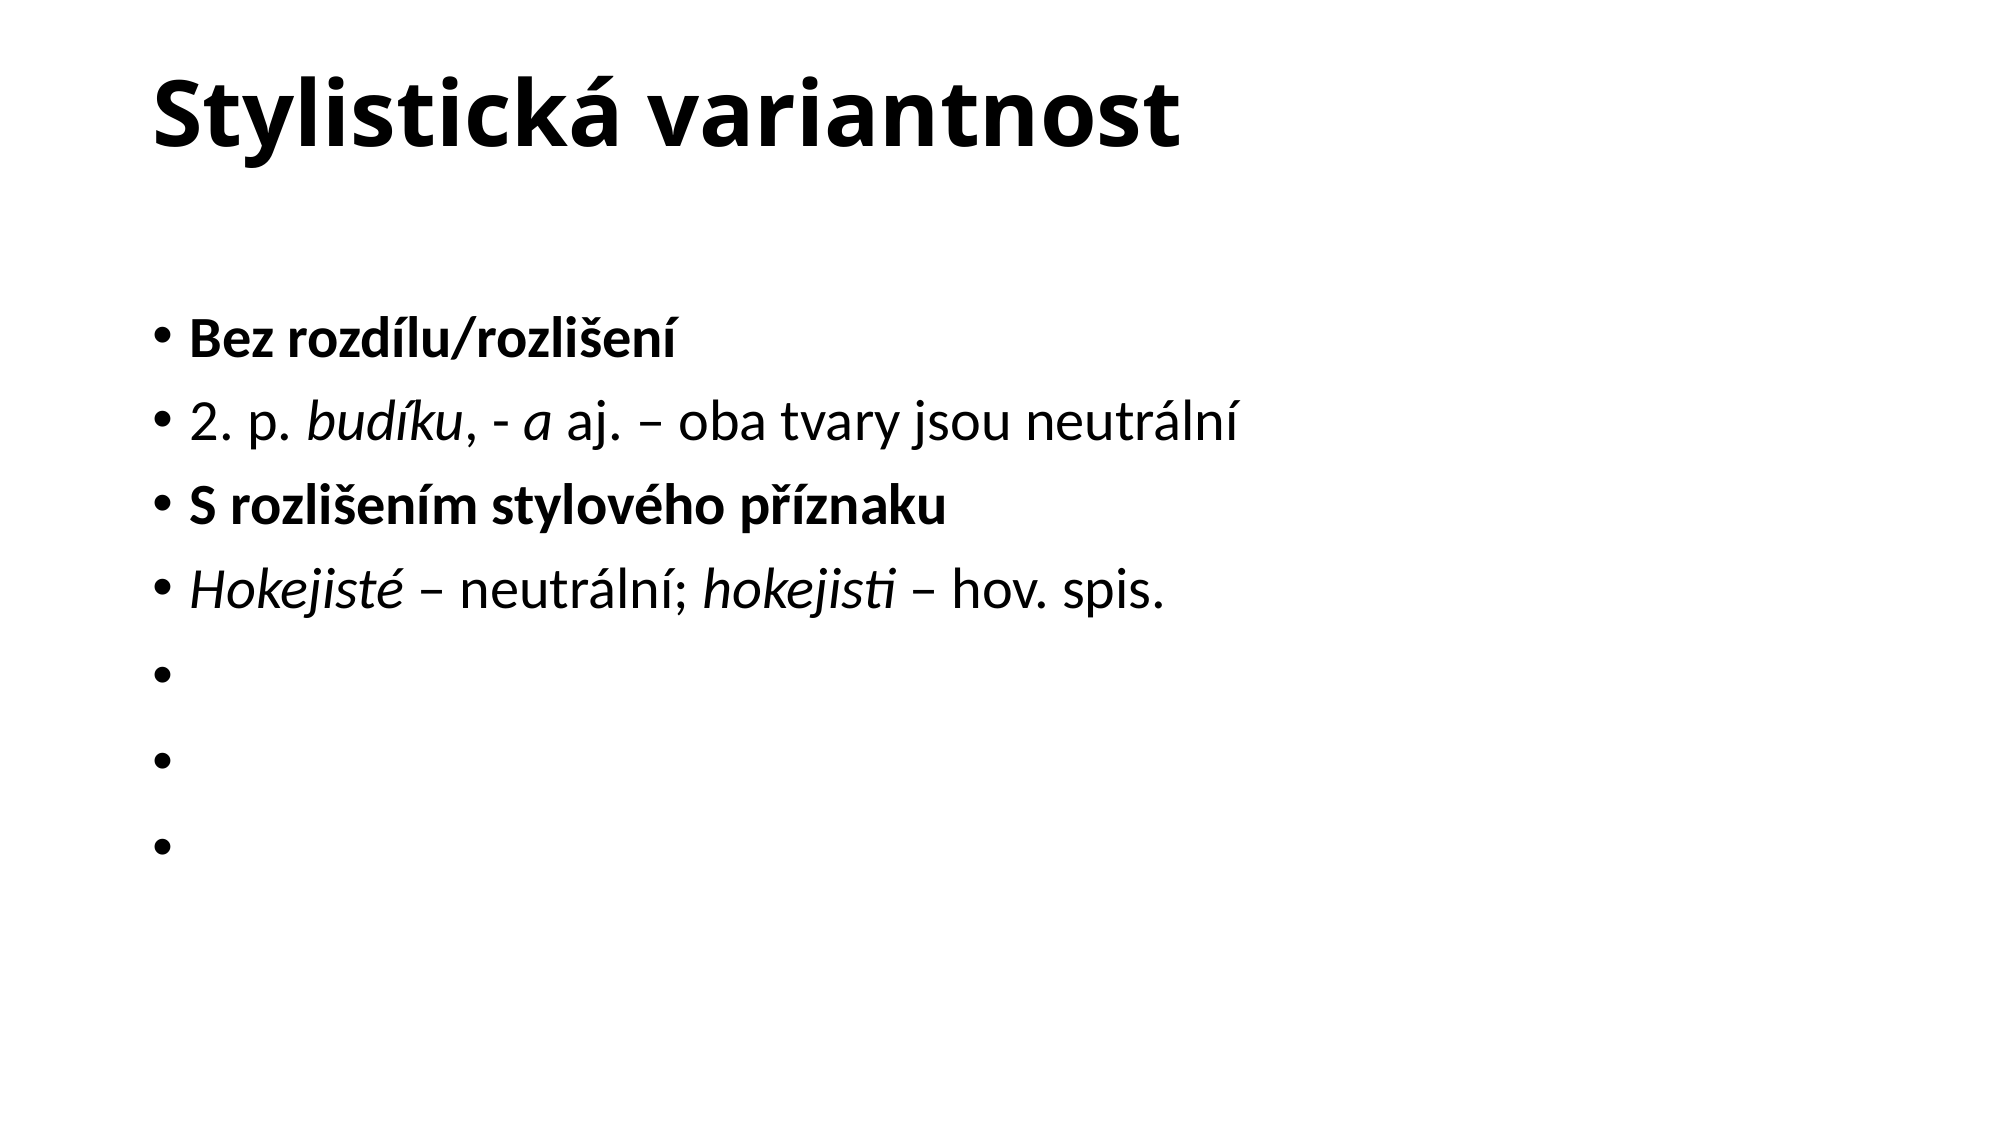

# Stylistická variantnost
Bez rozdílu/rozlišení
2. p. budíku, - a aj. – oba tvary jsou neutrální
S rozlišením stylového příznaku
Hokejisté – neutrální; hokejisti – hov. spis.